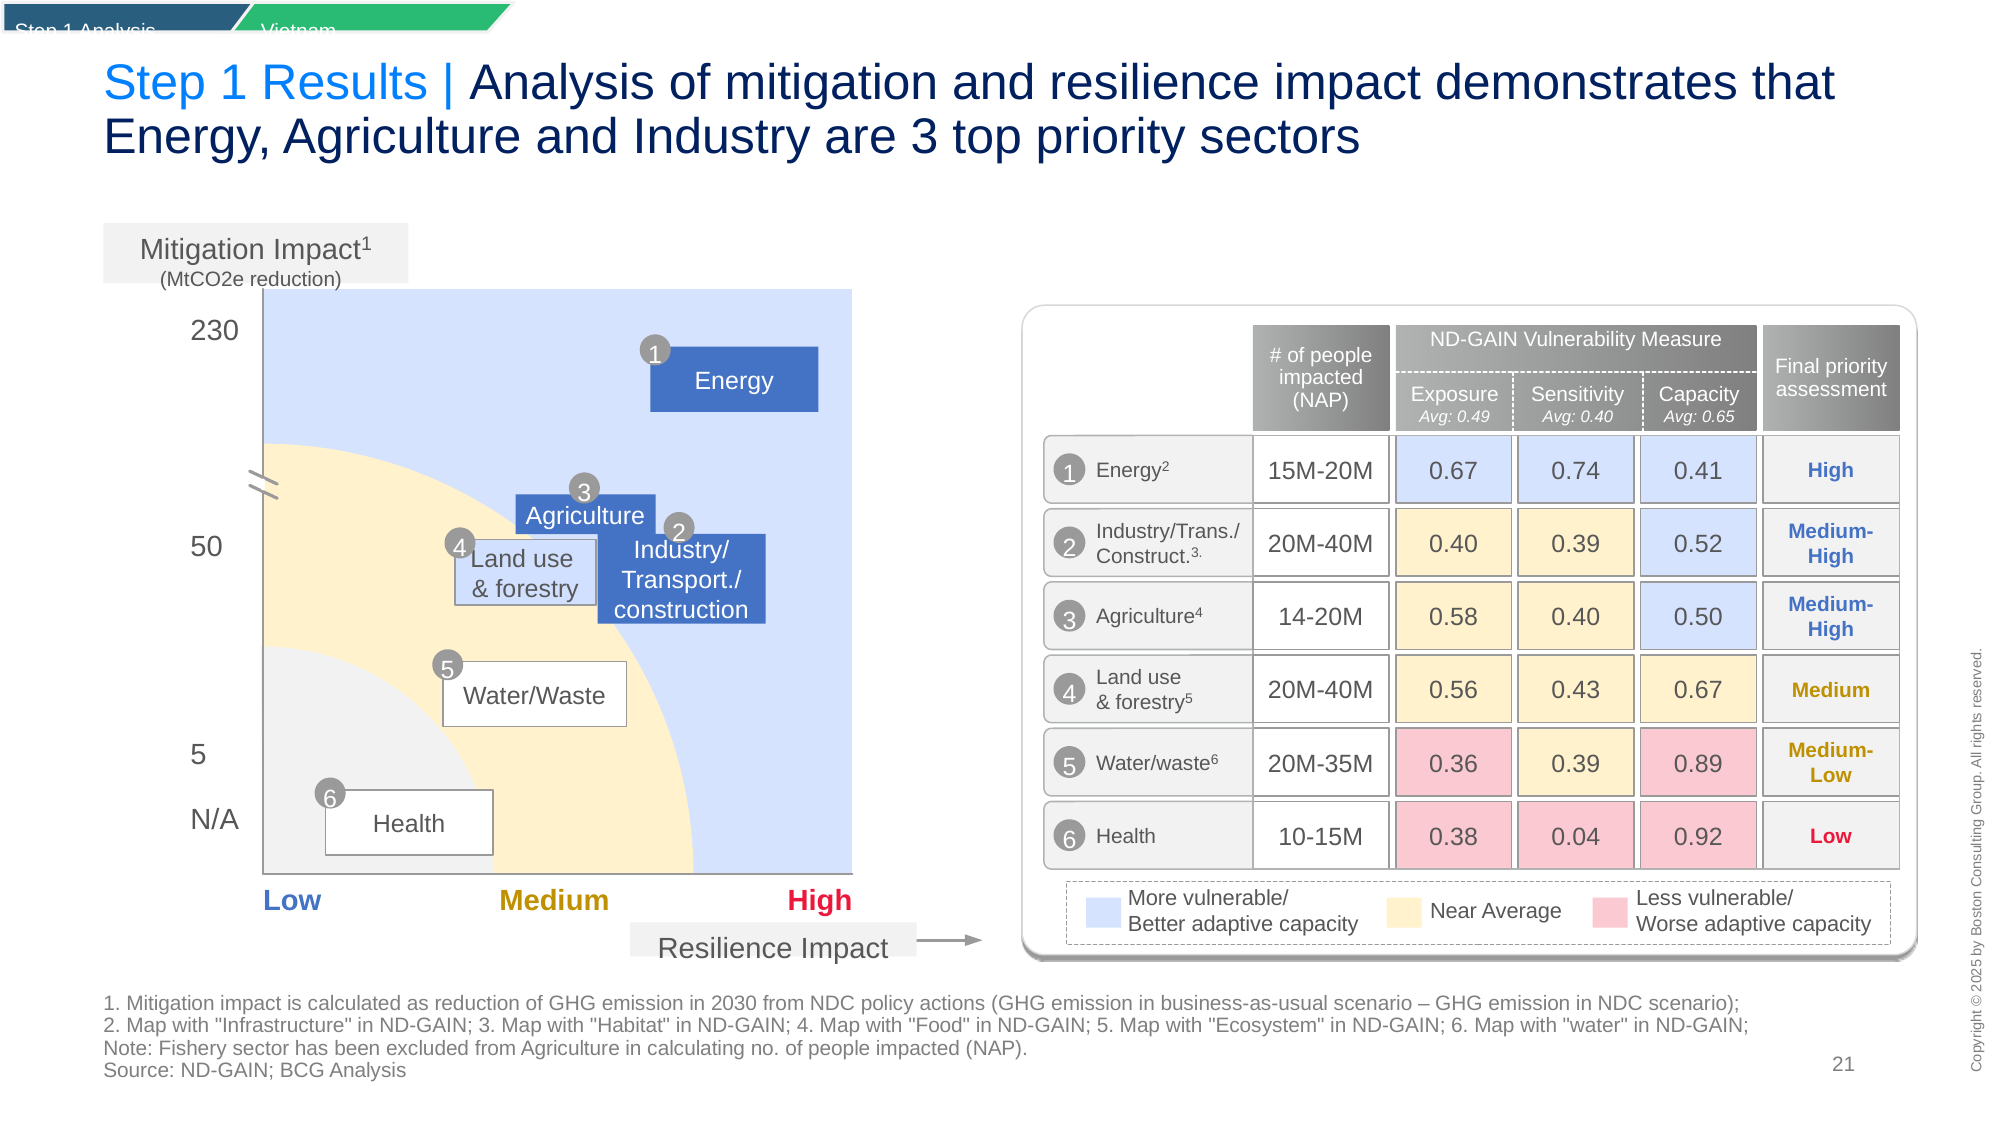

Step 1 Analysis
Vietnam
# Step 1 Results | Analysis of mitigation and resilience impact demonstrates that Energy, Agriculture and Industry are 3 top priority sectors
Mitigation Impact1
(MtCO2e reduction)
230
# of people impacted
(NAP)
ND-GAIN Vulnerability Measure
Final priority assessment
1
Energy
Exposure
Avg: 0.49
Sensitivity
Avg: 0.40
Capacity
Avg: 0.65
15M-20M
0.67
0.74
0.41
High
Energy2
1
3
Agriculture
20M-40M
0.40
0.39
0.52
Medium-
High
2
Industry/Trans./
Construct.3.
50
2
4
Industry/
Transport./
construction
Land use
& forestry
14-20M
0.58
0.40
0.50
Medium-
High
Agriculture4
3
5
Water/Waste
20M-40M
0.56
0.43
0.67
Medium
Land use
& forestry5
4
5
20M-35M
0.36
0.39
0.89
Medium-
Low
Water/waste6
5
6
Health
N/A
10-15M
0.38
0.04
0.92
Low
Health
6
More vulnerable/
Better adaptive capacity
Near Average
Less vulnerable/
Worse adaptive capacity
Low
Medium
High
Resilience Impact
1. Mitigation impact is calculated as reduction of GHG emission in 2030 from NDC policy actions (GHG emission in business-as-usual scenario – GHG emission in NDC scenario); 2. Map with "Infrastructure" in ND-GAIN; 3. Map with "Habitat" in ND-GAIN; 4. Map with "Food" in ND-GAIN; 5. Map with "Ecosystem" in ND-GAIN; 6. Map with "water" in ND-GAIN;
Note: Fishery sector has been excluded from Agriculture in calculating no. of people impacted (NAP).
Source: ND-GAIN; BCG Analysis